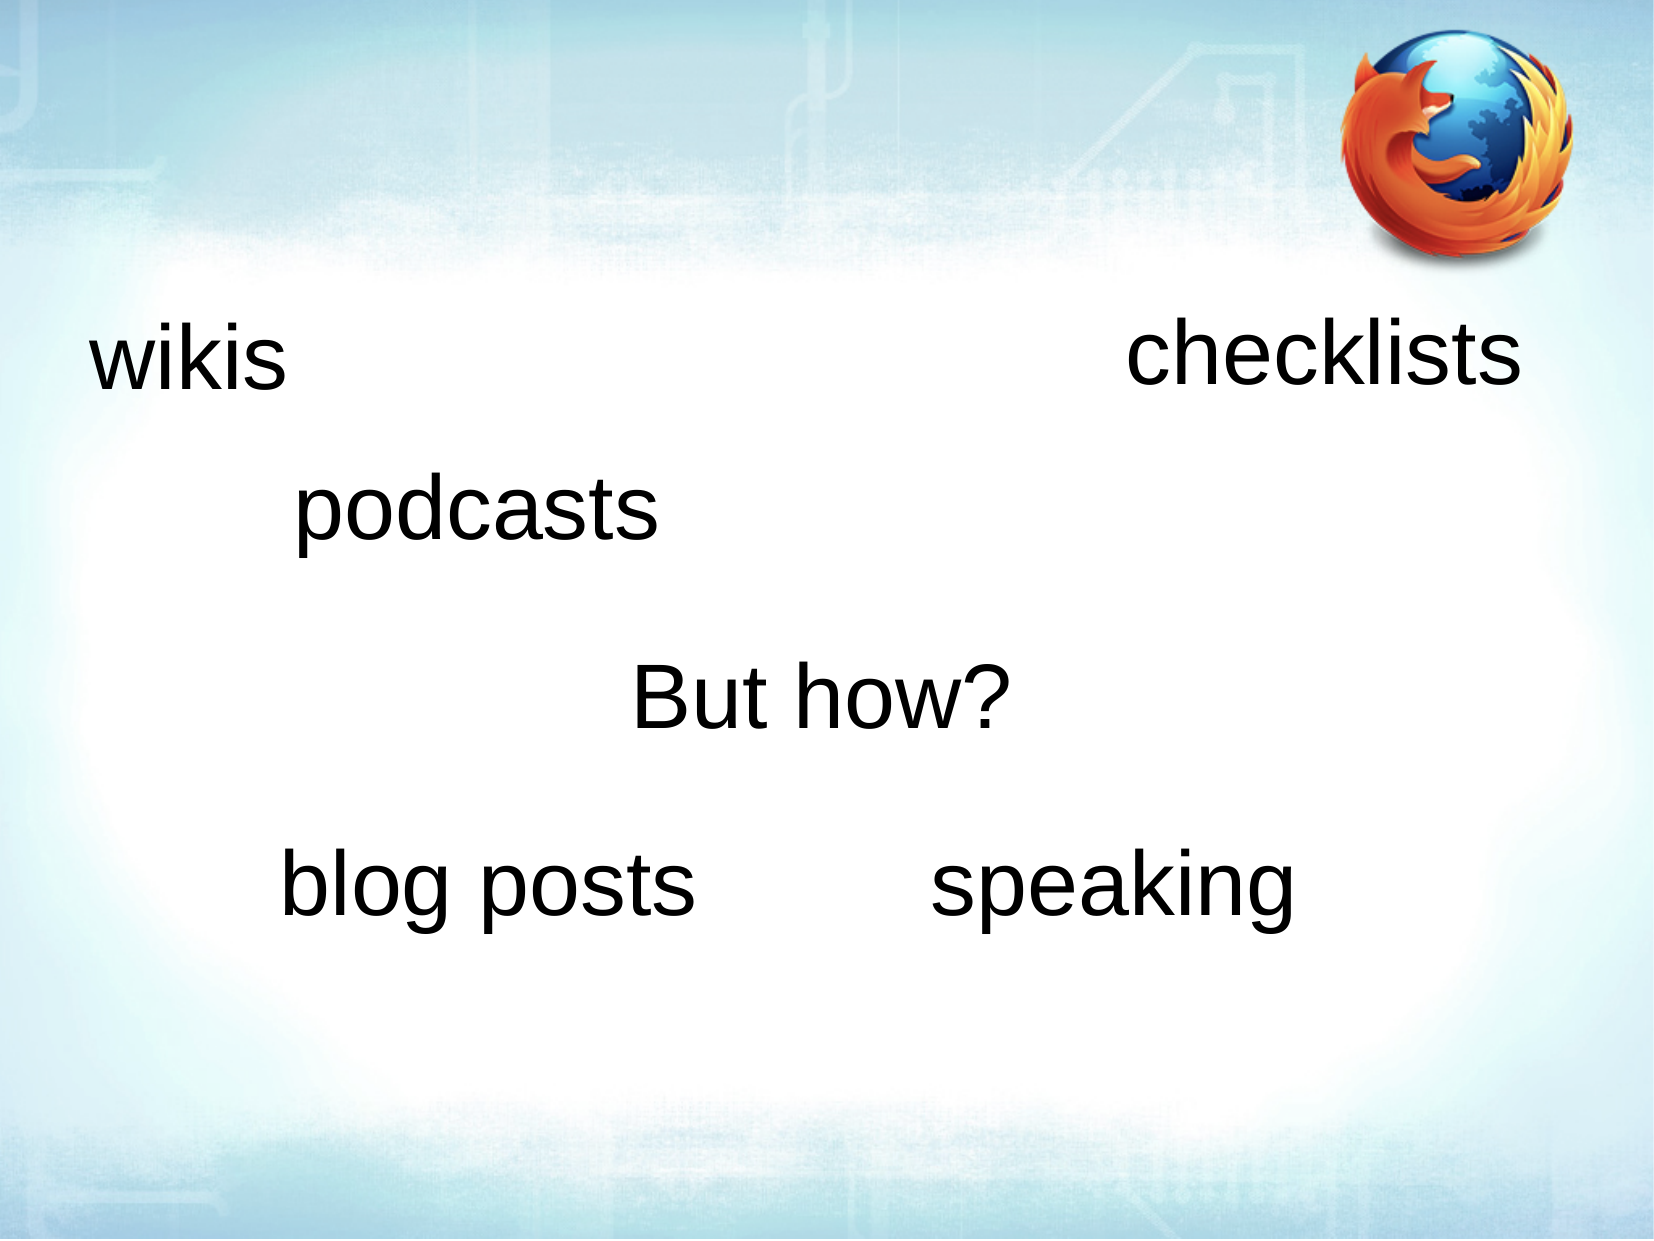

checklists
wikis
podcasts
# But how?
blog posts
speaking